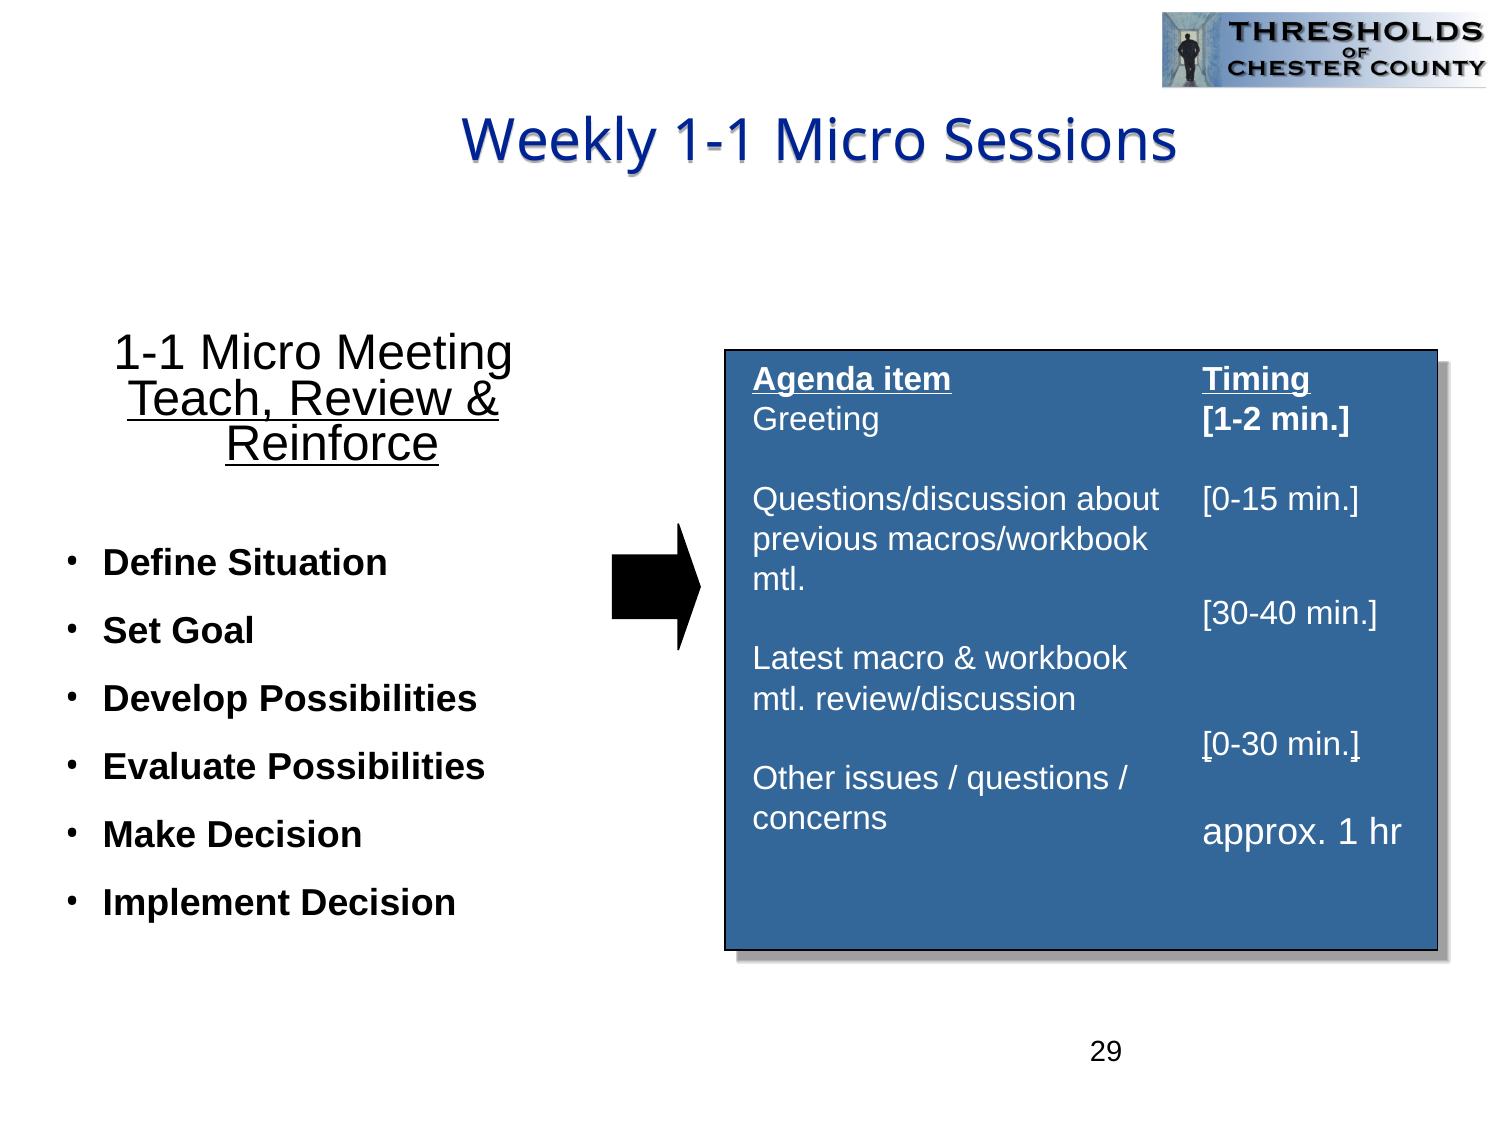

# Weekly 1-1 Micro Sessions
1-1 Micro Meeting
Teach, Review & Reinforce
Define Situation
Set Goal
Develop Possibilities
Evaluate Possibilities
Make Decision
Implement Decision
Agenda item
Greeting
Questions/discussion about previous macros/workbook mtl.
Latest macro & workbook mtl. review/discussion
Other issues / questions / concerns
Timing
[1-2 min.]
[0-15 min.]
[30-40 min.]
[0-30 min.]
approx. 1 hr
28